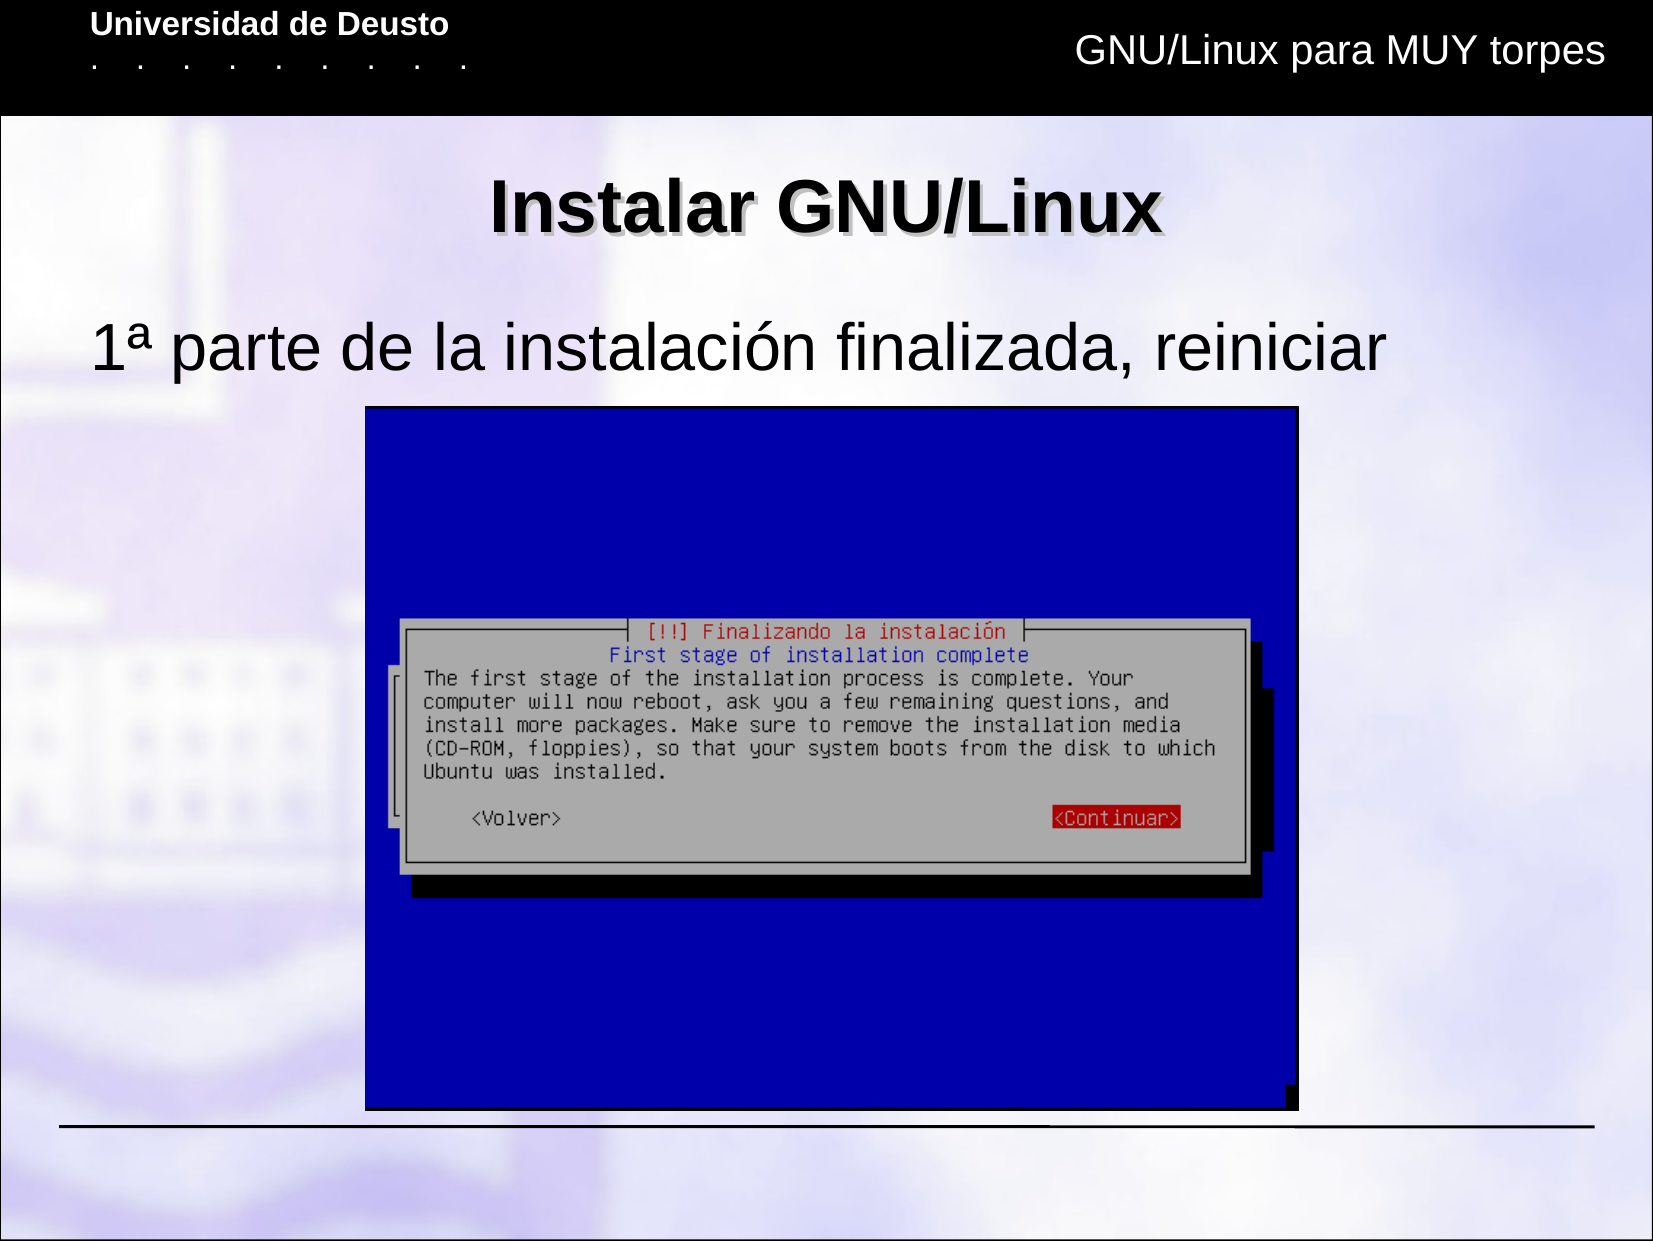

# Instalar GNU/Linux
1ª parte de la instalación finalizada, reiniciar